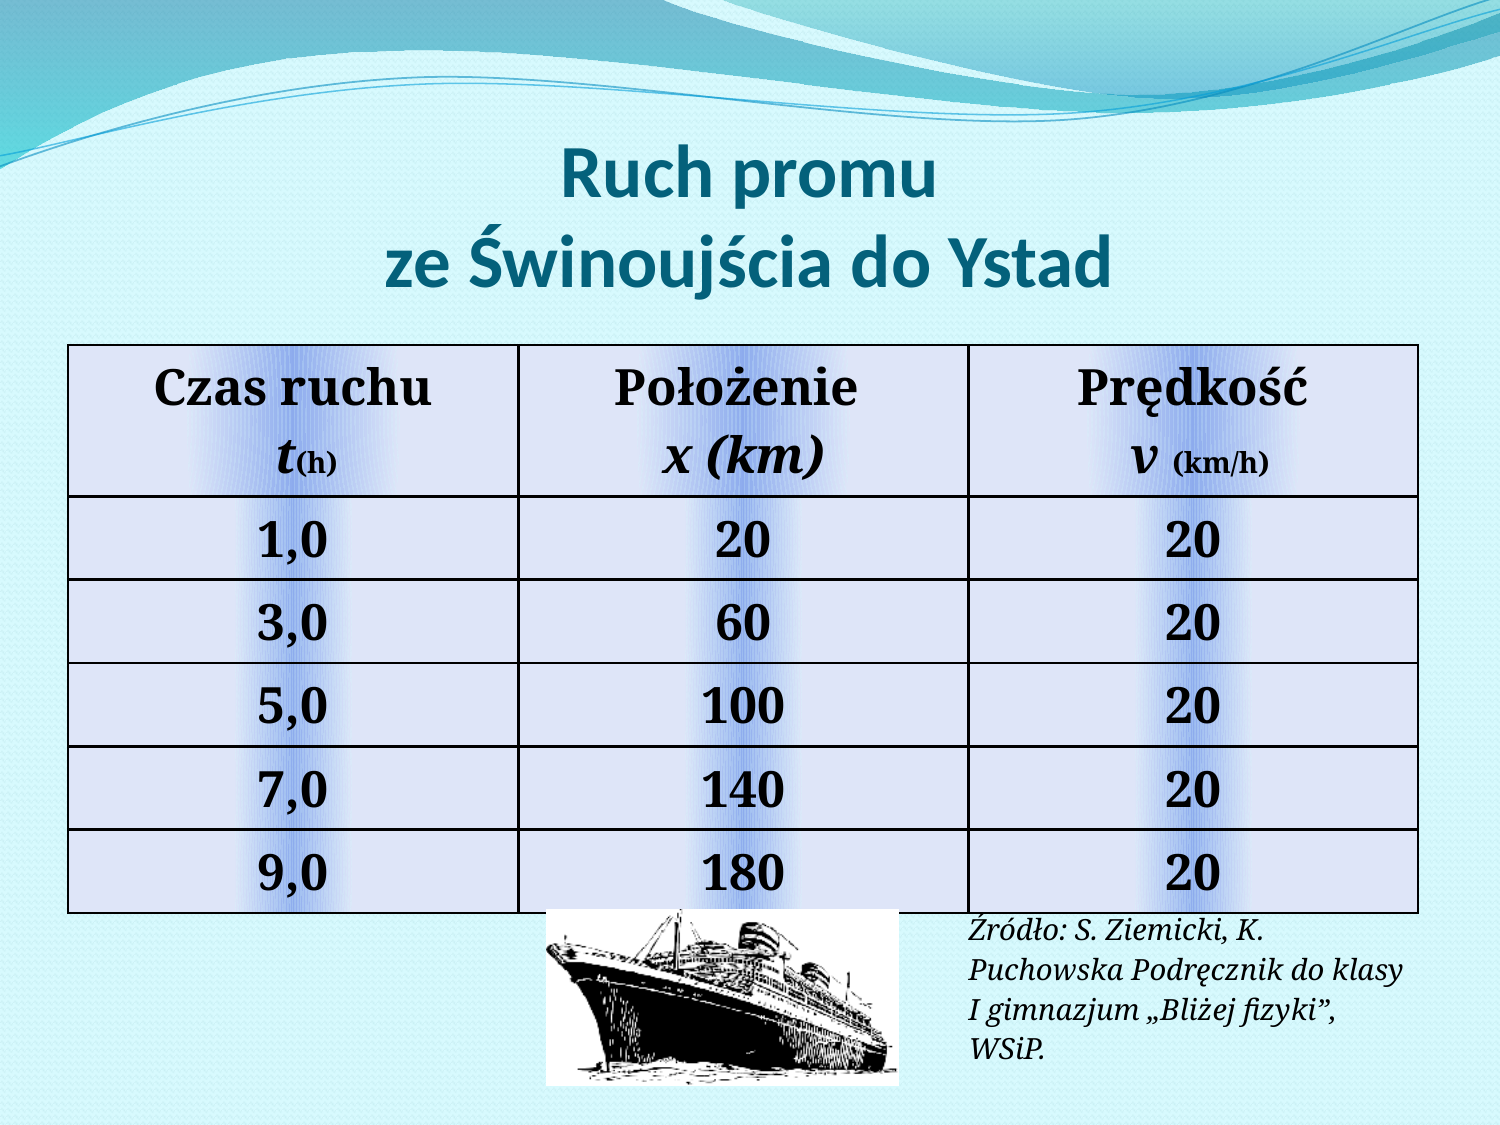

# Ruch promu ze Świnoujścia do Ystad
| Czas ruchu t(h) | Położenie x (km) | Prędkość v (km/h) |
| --- | --- | --- |
| 1,0 | 20 | 20 |
| 3,0 | 60 | 20 |
| 5,0 | 100 | 20 |
| 7,0 | 140 | 20 |
| 9,0 | 180 | 20 |
Źródło: S. Ziemicki, K. Puchowska Podręcznik do klasy I gimnazjum „Bliżej fizyki”, WSiP.